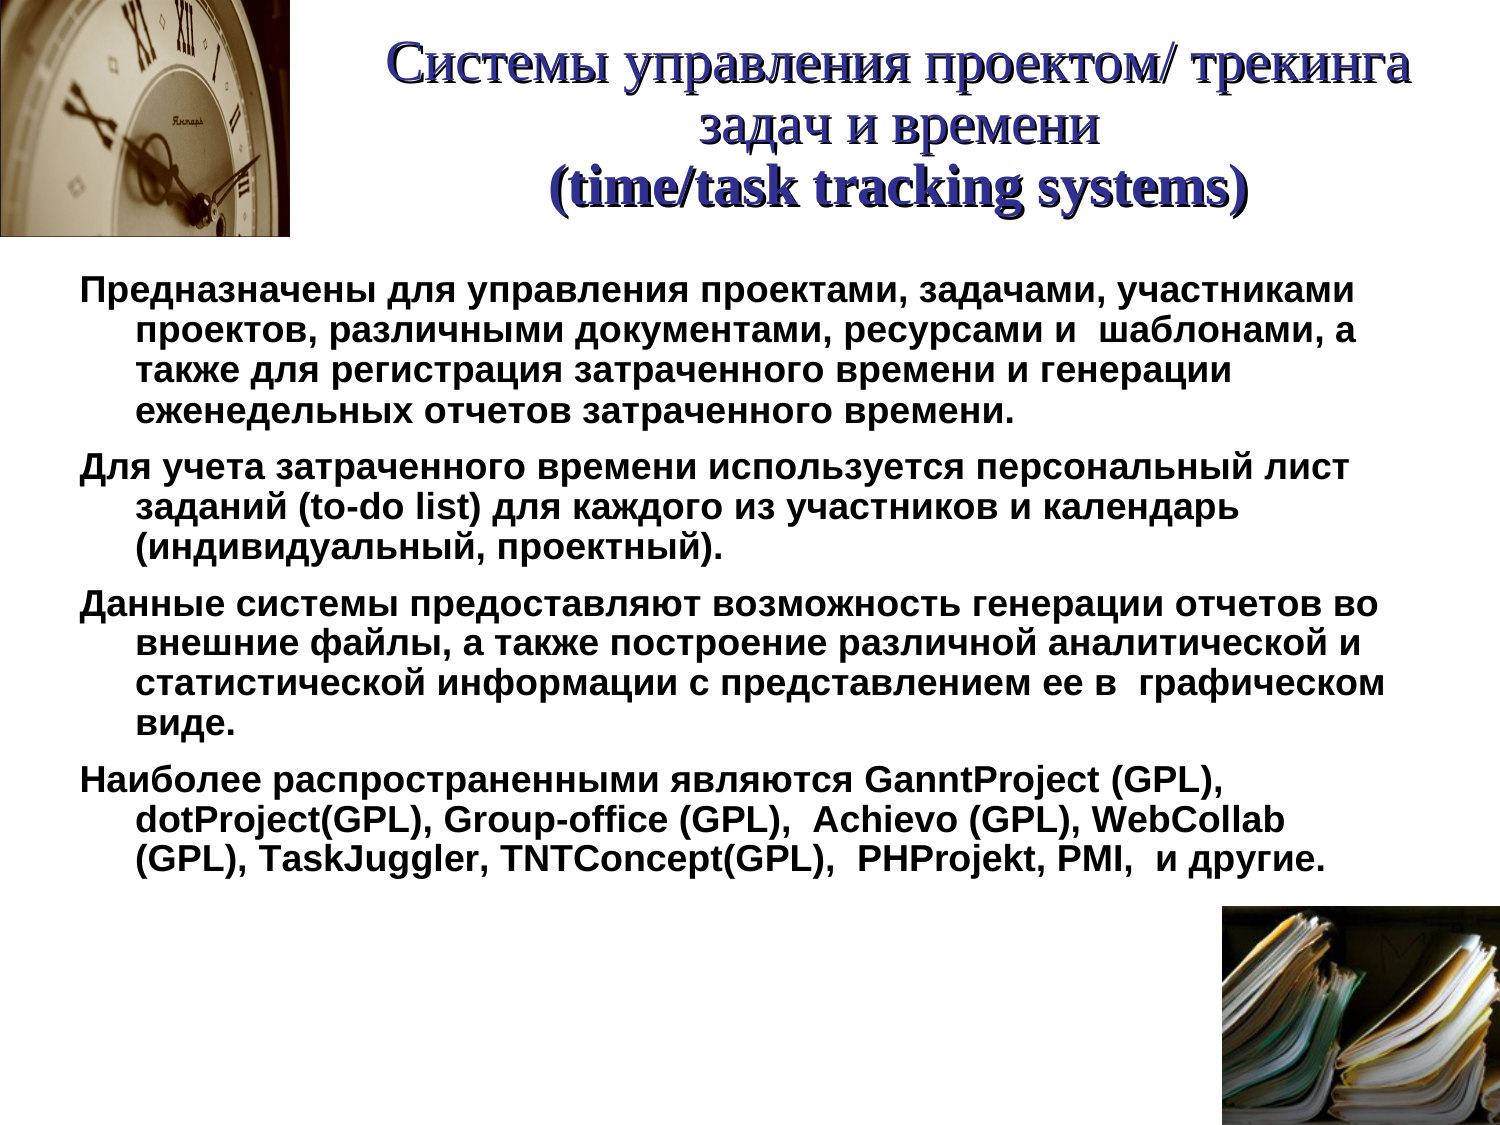

# Системы управления проектом/ трекинга задач и времени (time/task tracking systems)
Предназначены для управления проектами, задачами, участниками проектов, различными документами, ресурсами и шаблонами, а также для регистрация затраченного времени и генерации еженедельных отчетов затраченного времени.
Для учета затраченного времени используется персональный лист заданий (to-do list) для каждого из участников и календарь (индивидуальный, проектный).
Данные системы предоставляют возможность генерации отчетов во внешние файлы, а также построение различной аналитической и статистической информации с представлением ее в графическом виде.
Наиболее распространенными являются GanntProject (GPL), dotProject(GPL), Group-office (GPL), Achievo (GPL), WebCollab (GPL), TaskJuggler, TNTConcept(GPL), PHProjekt, PMI, и другие.